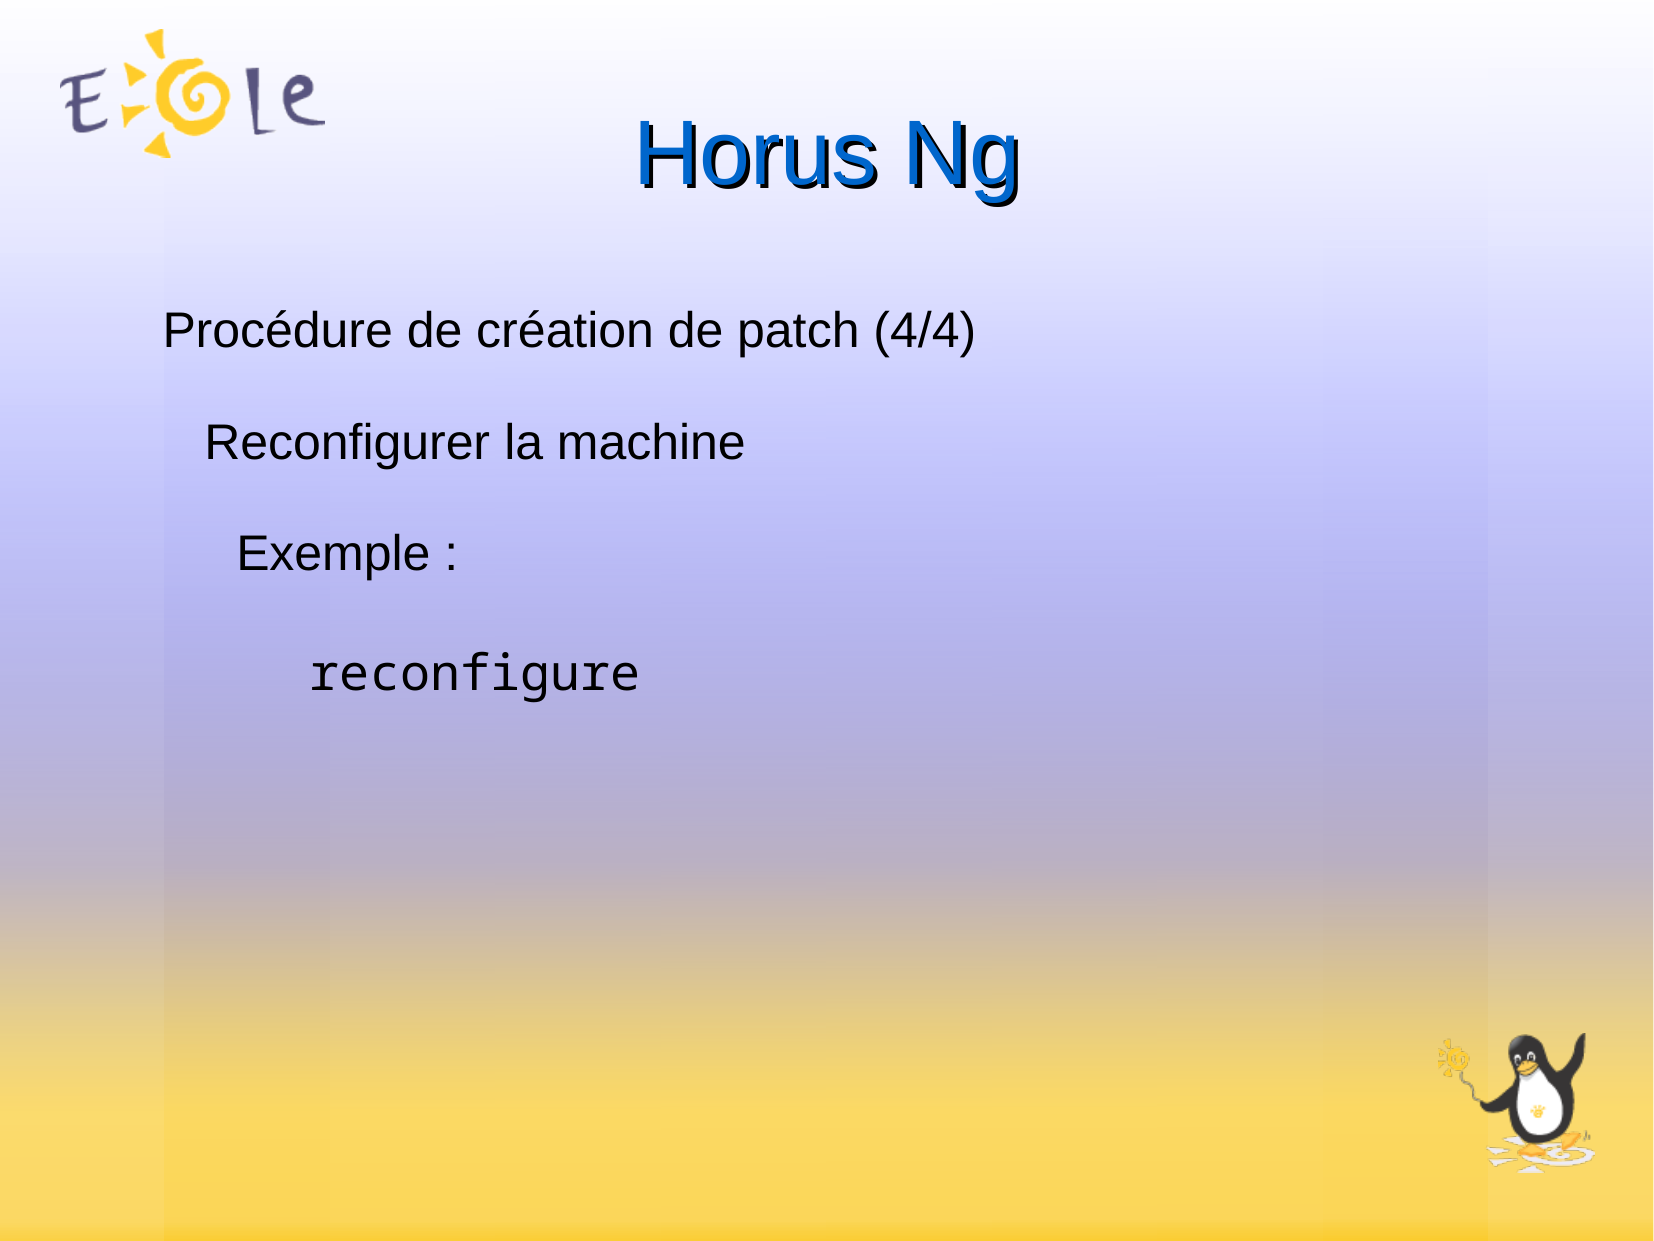

# Horus Ng
Procédure de création de patch (4/4)
 Reconfigurer la machine
	Exemple :
		reconfigure